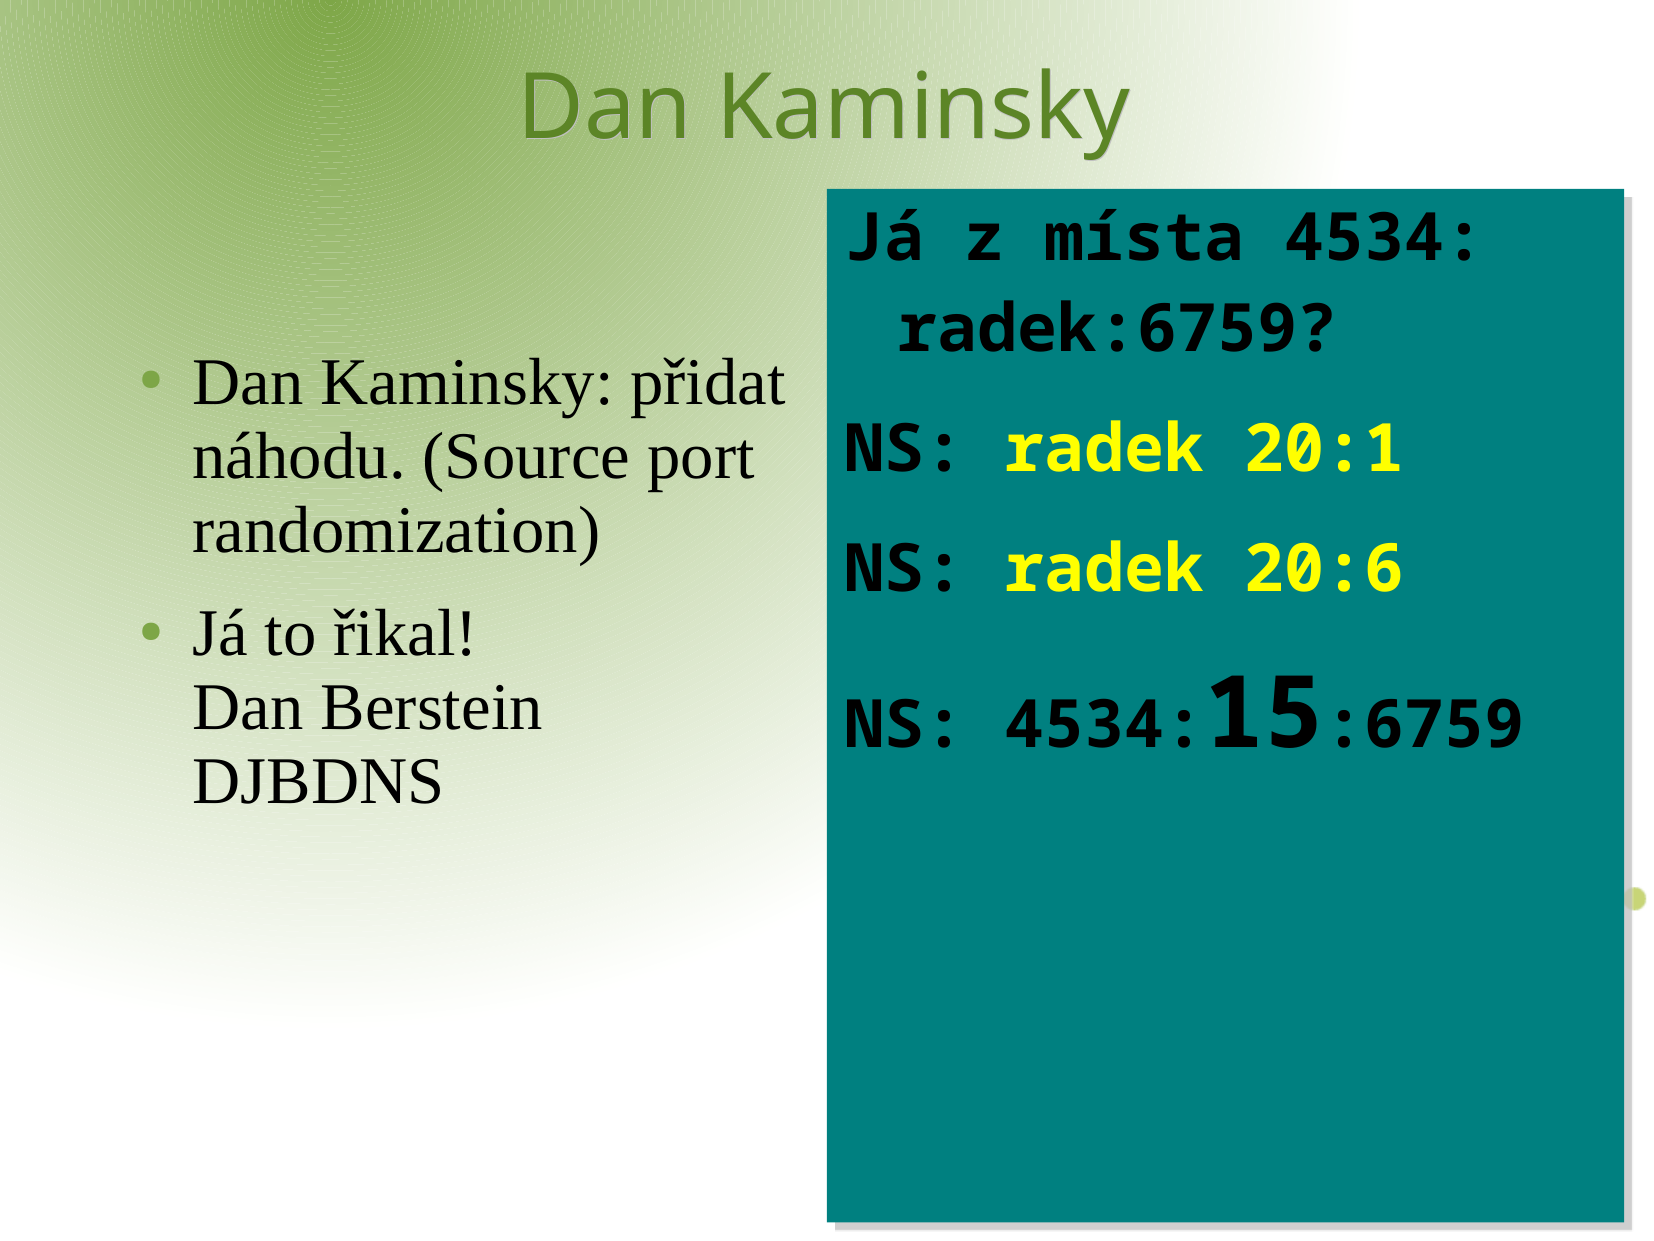

# Dan Kaminsky
Já z místa 4534: radek:6759?
NS: radek 20:1
NS: radek 20:6
NS: 4534:15:6759
Dan Kaminsky: přidat náhodu. (Source port randomization)
Já to řikal!
Dan Berstein DJBDNS